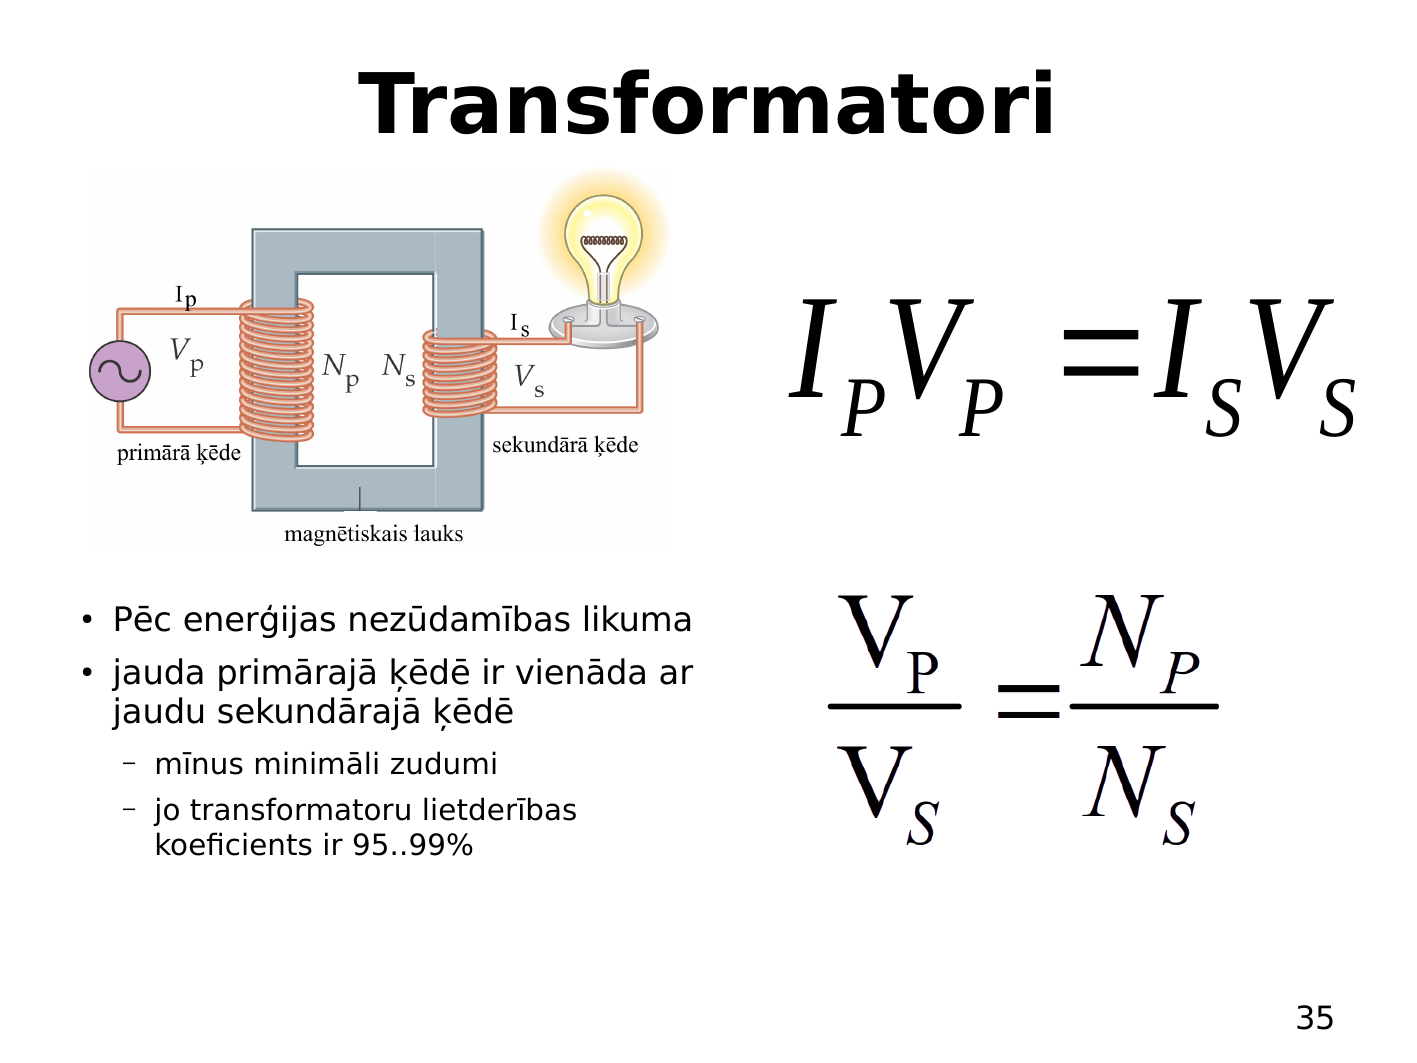

Transformatori
#
Pēc enerģijas nezūdamības likuma
jauda primārajā ķēdē ir vienāda ar jaudu sekundārajā ķēdē
mīnus minimāli zudumi
jo transformatoru lietderības koeficients ir 95..99%